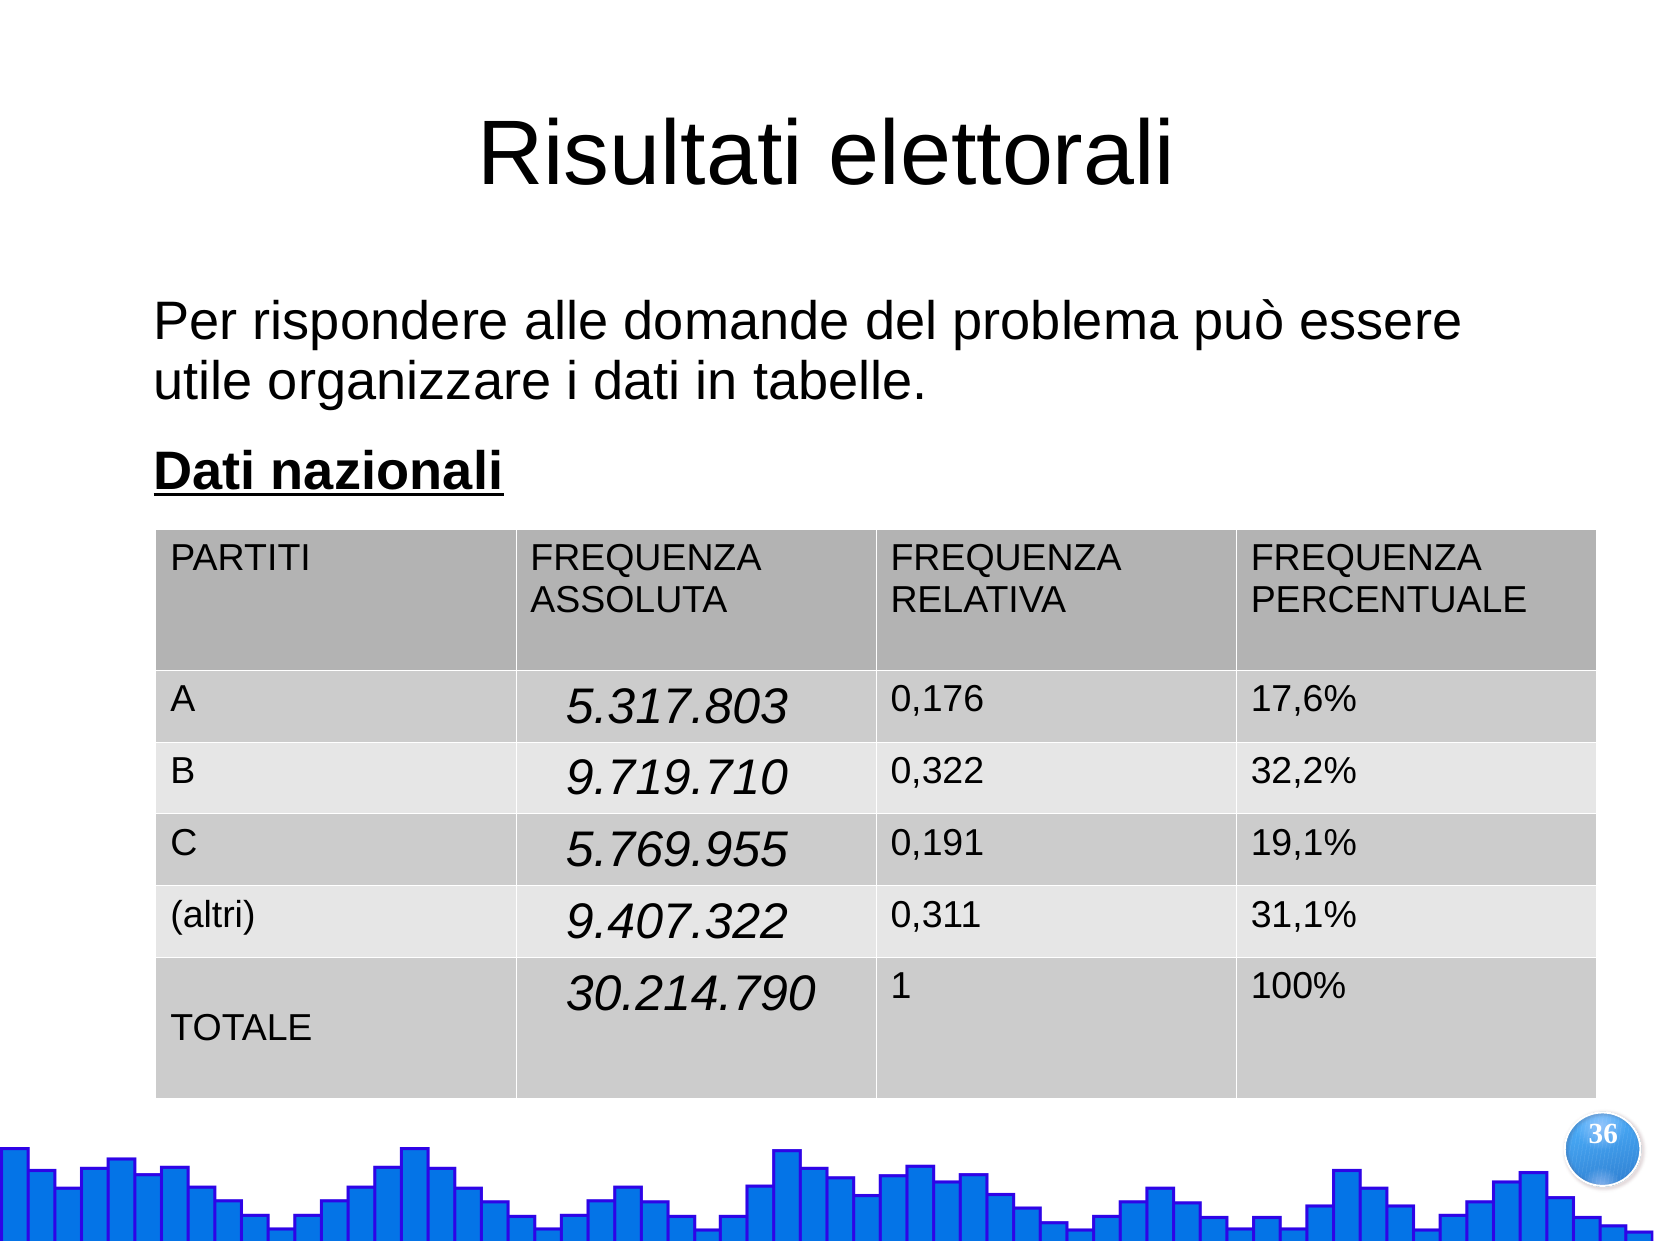

# Risultati elettorali
Per rispondere alle domande del problema può essere utile organizzare i dati in tabelle.
Dati nazionali
| PARTITI | FREQUENZA ASSOLUTA | FREQUENZA RELATIVA | FREQUENZA PERCENTUALE |
| --- | --- | --- | --- |
| A | 5.317.803 | 0,176 | 17,6% |
| B | 9.719.710 | 0,322 | 32,2% |
| C | 5.769.955 | 0,191 | 19,1% |
| (altri) | 9.407.322 | 0,311 | 31,1% |
| TOTALE | 30.214.790 | 1 | 100% |
36